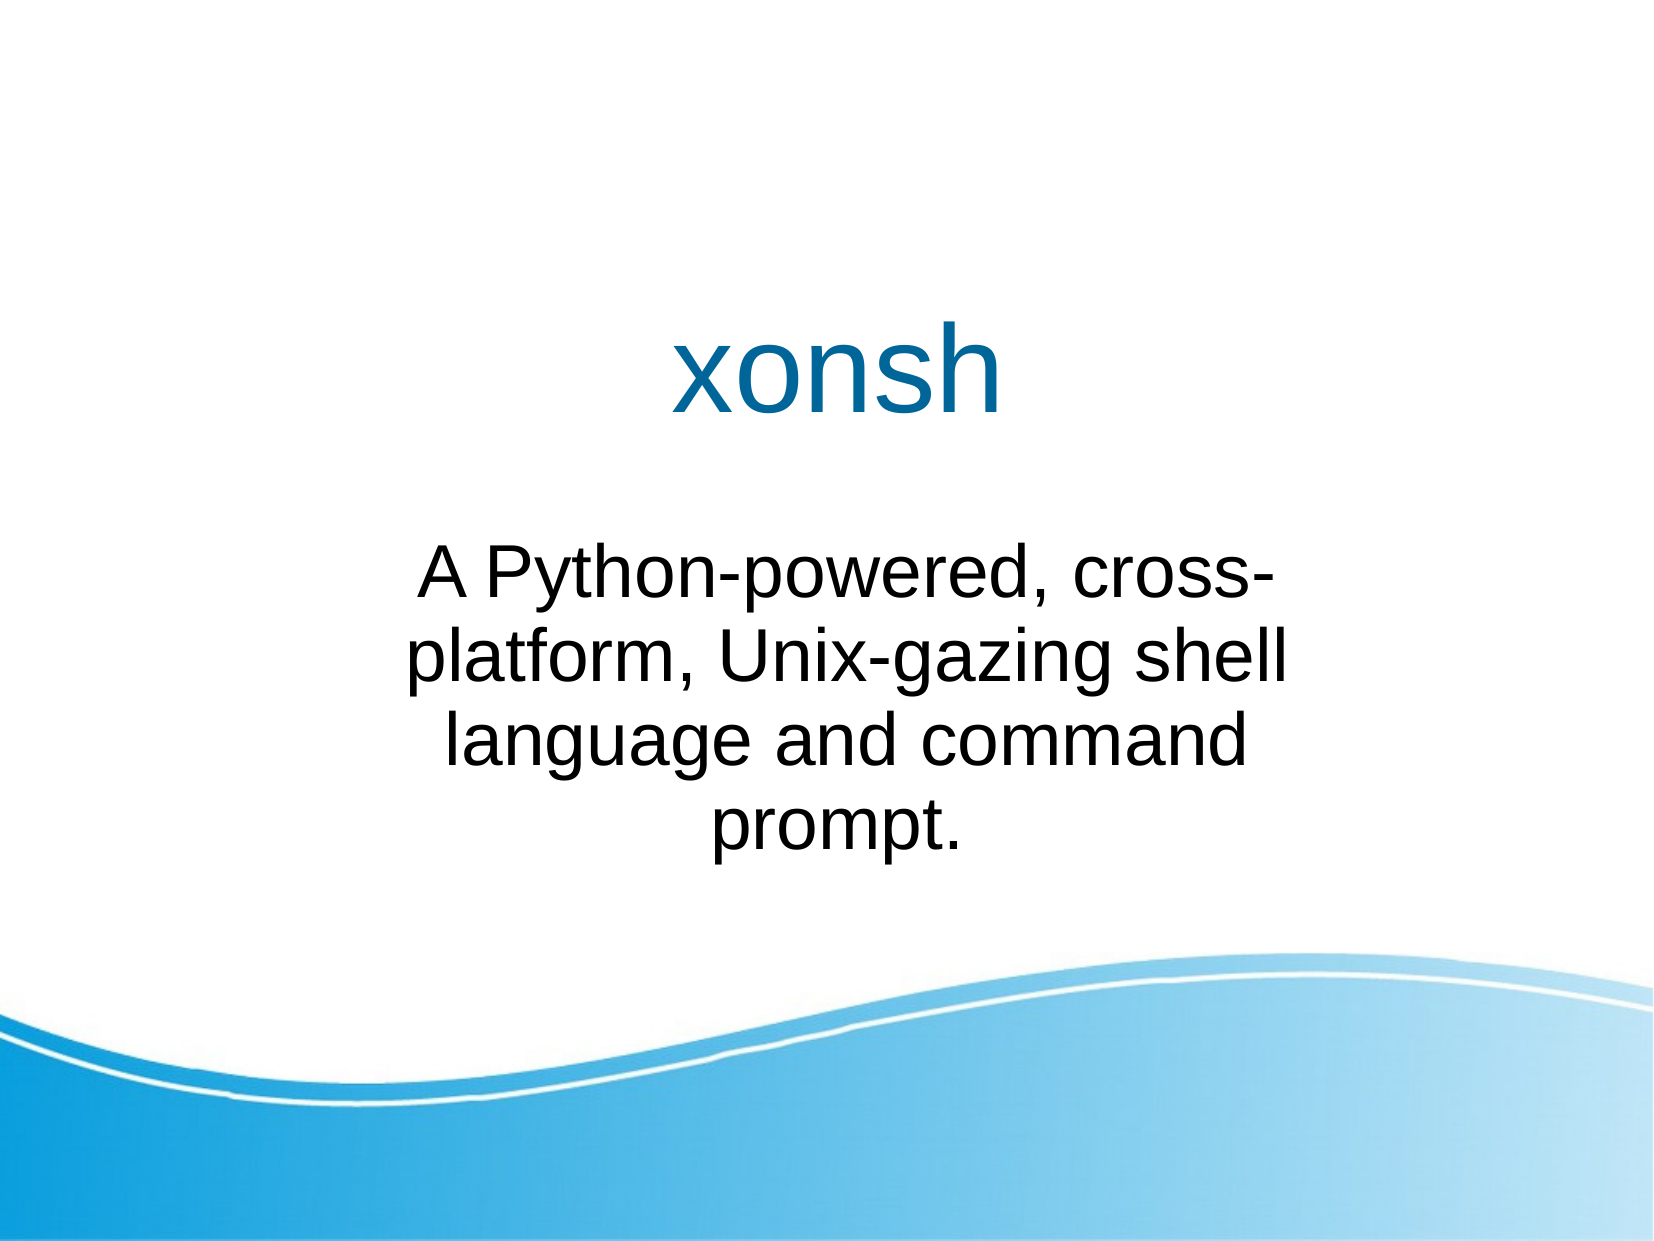

# xonsh
A Python-powered, cross-platform, Unix-gazing shell language and command prompt.